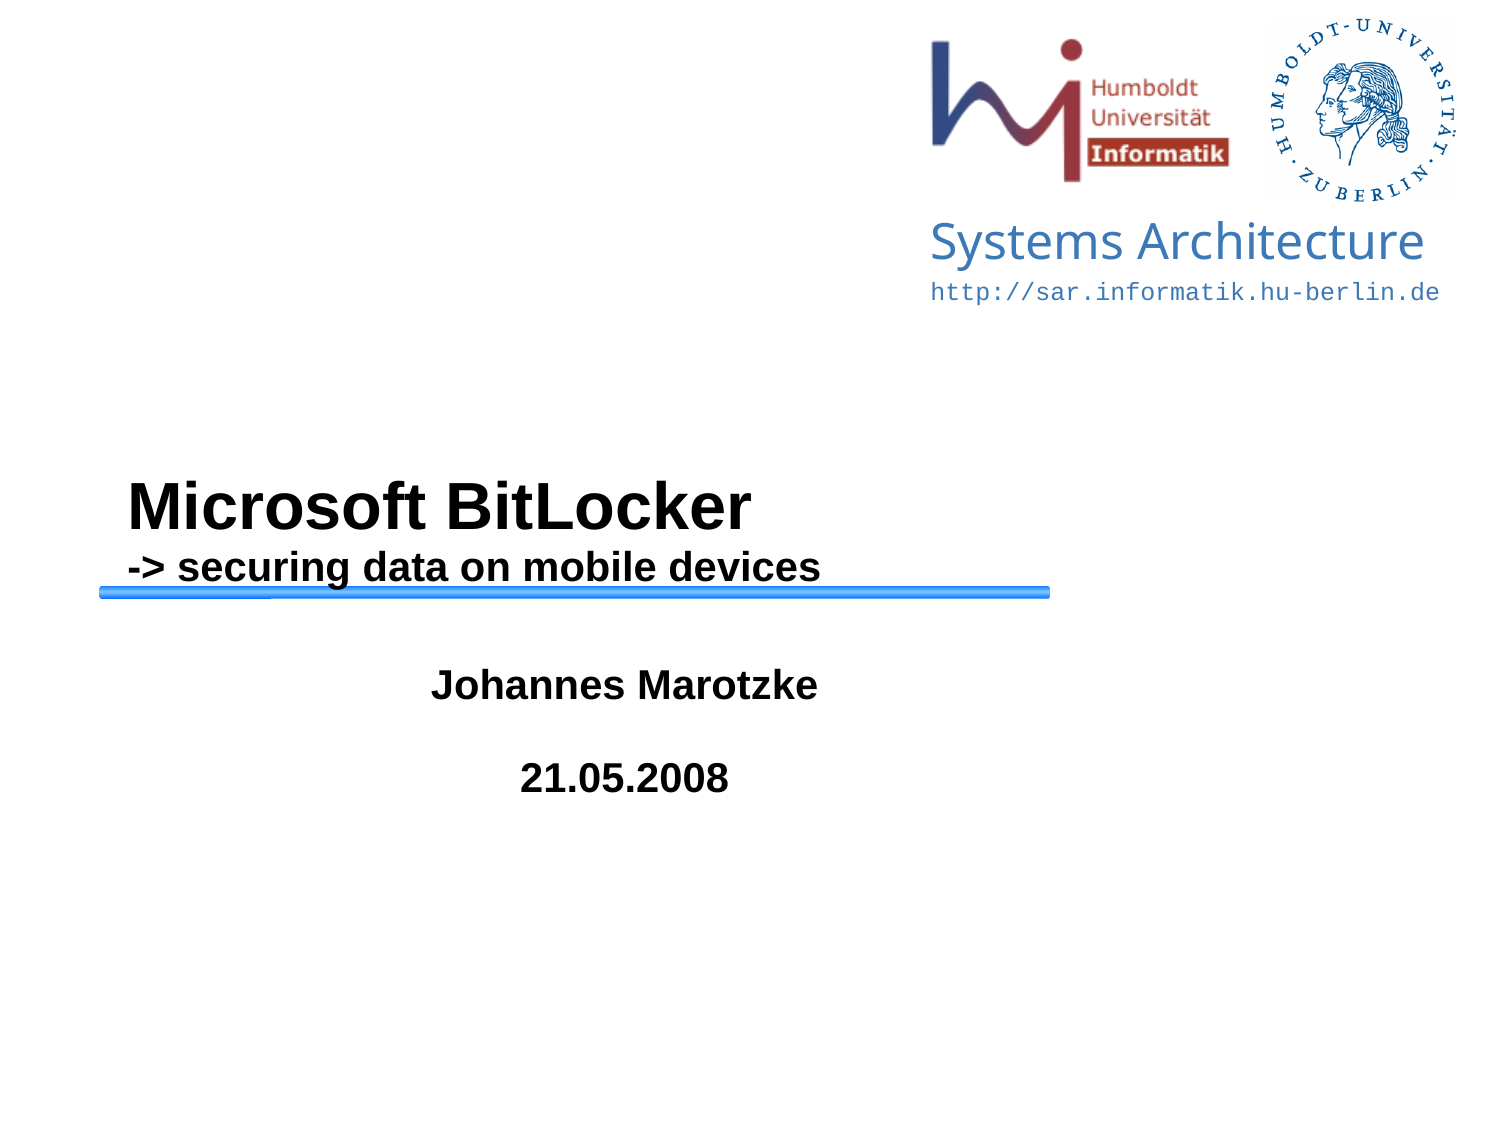

# Microsoft BitLocker -> securing data on mobile devices
Johannes Marotzke
21.05.2008